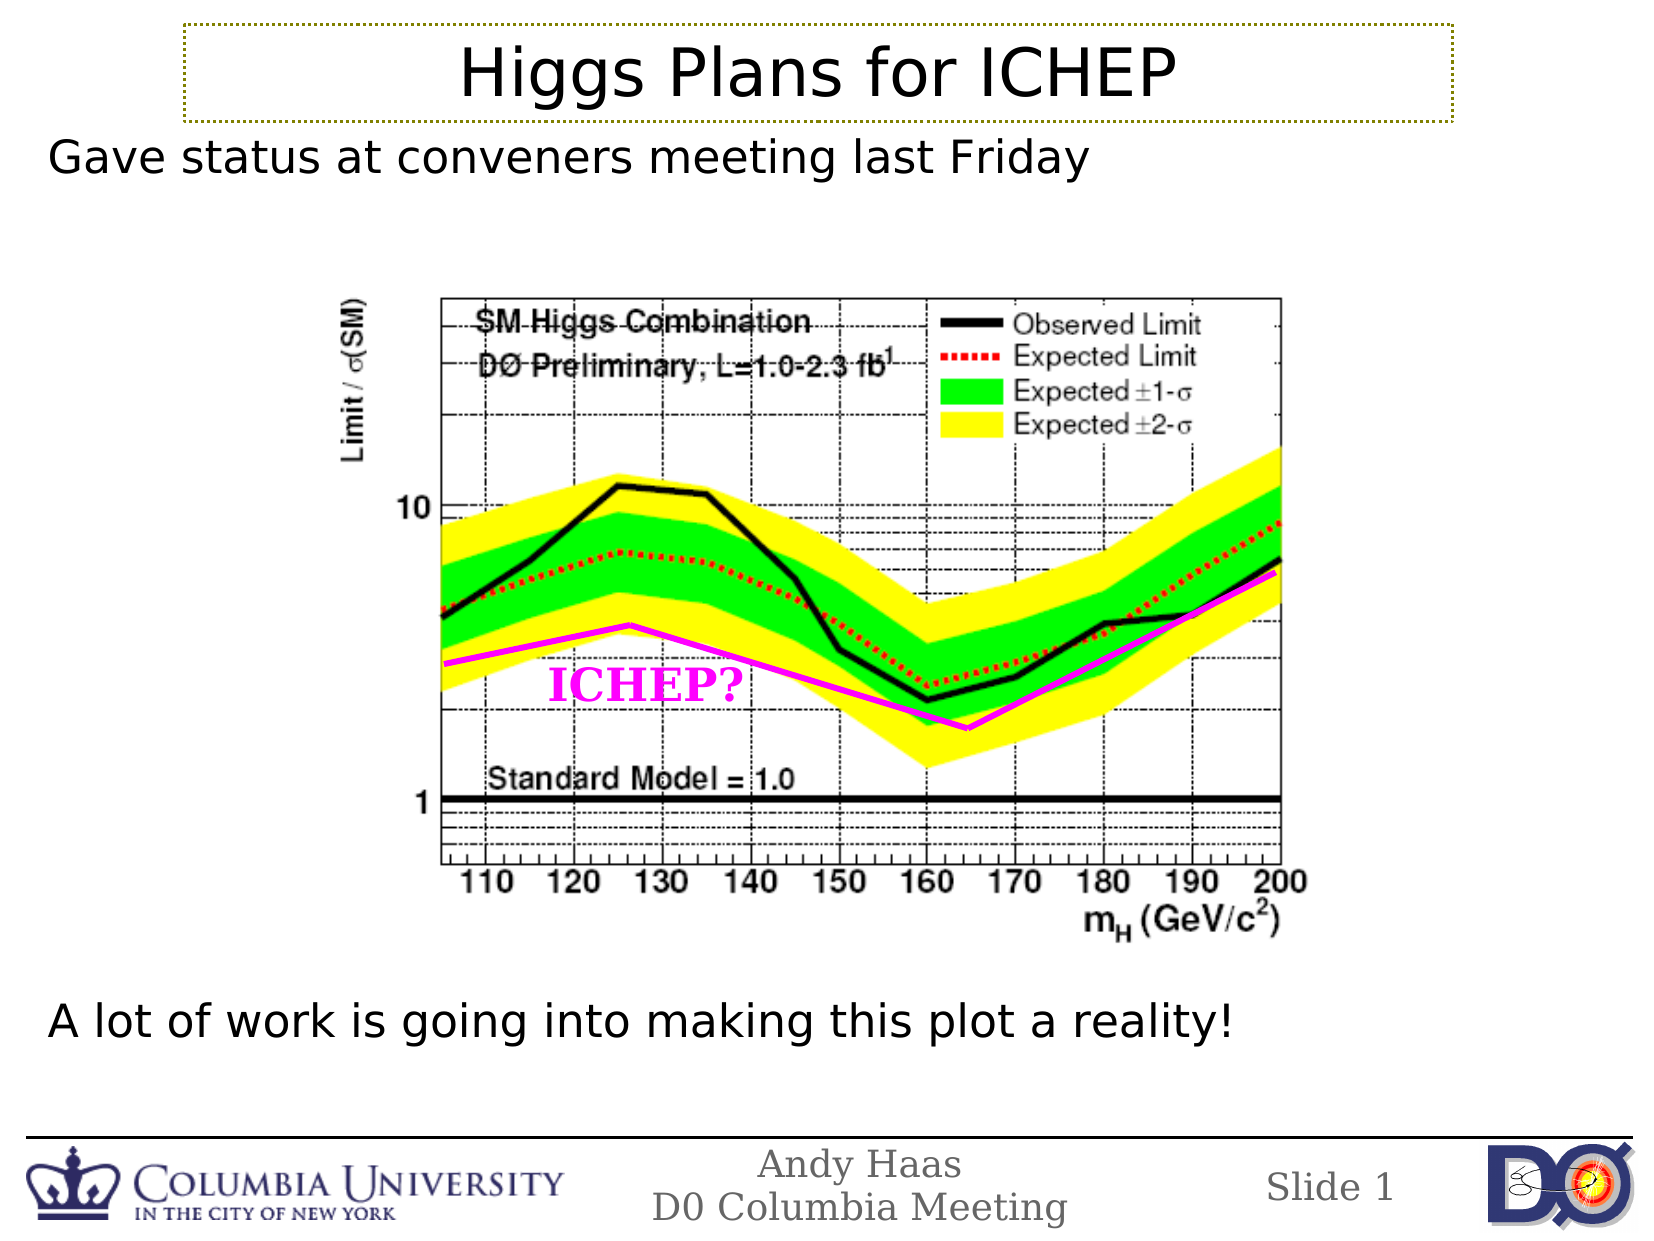

# Higgs Plans for ICHEP
Gave status at conveners meeting last Friday
A lot of work is going into making this plot a reality!
ICHEP?